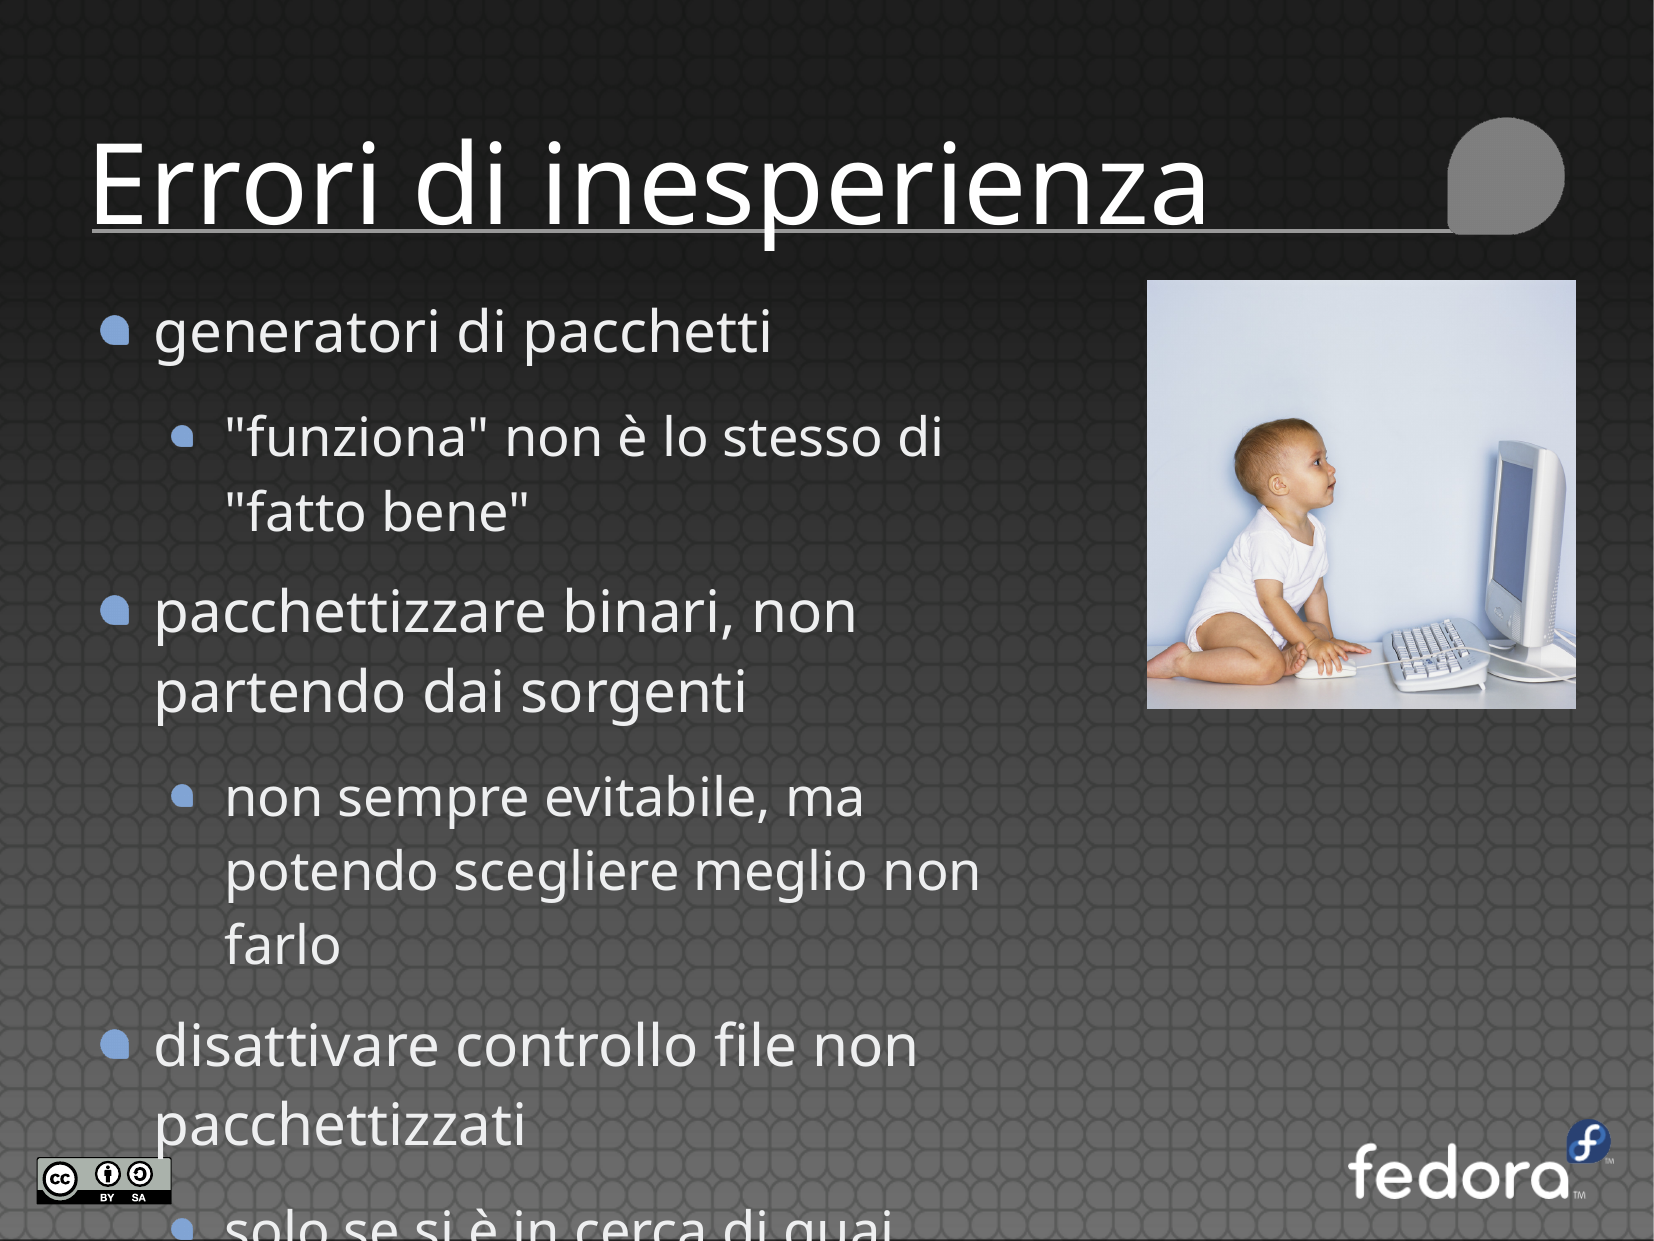

# Errori di inesperienza
generatori di pacchetti
"funziona" non è lo stesso di "fatto bene"
pacchettizzare binari, non partendo dai sorgenti
non sempre evitabile, ma potendo scegliere meglio non farlo
disattivare controllo file non pacchettizzati
solo se si è in cerca di guai...